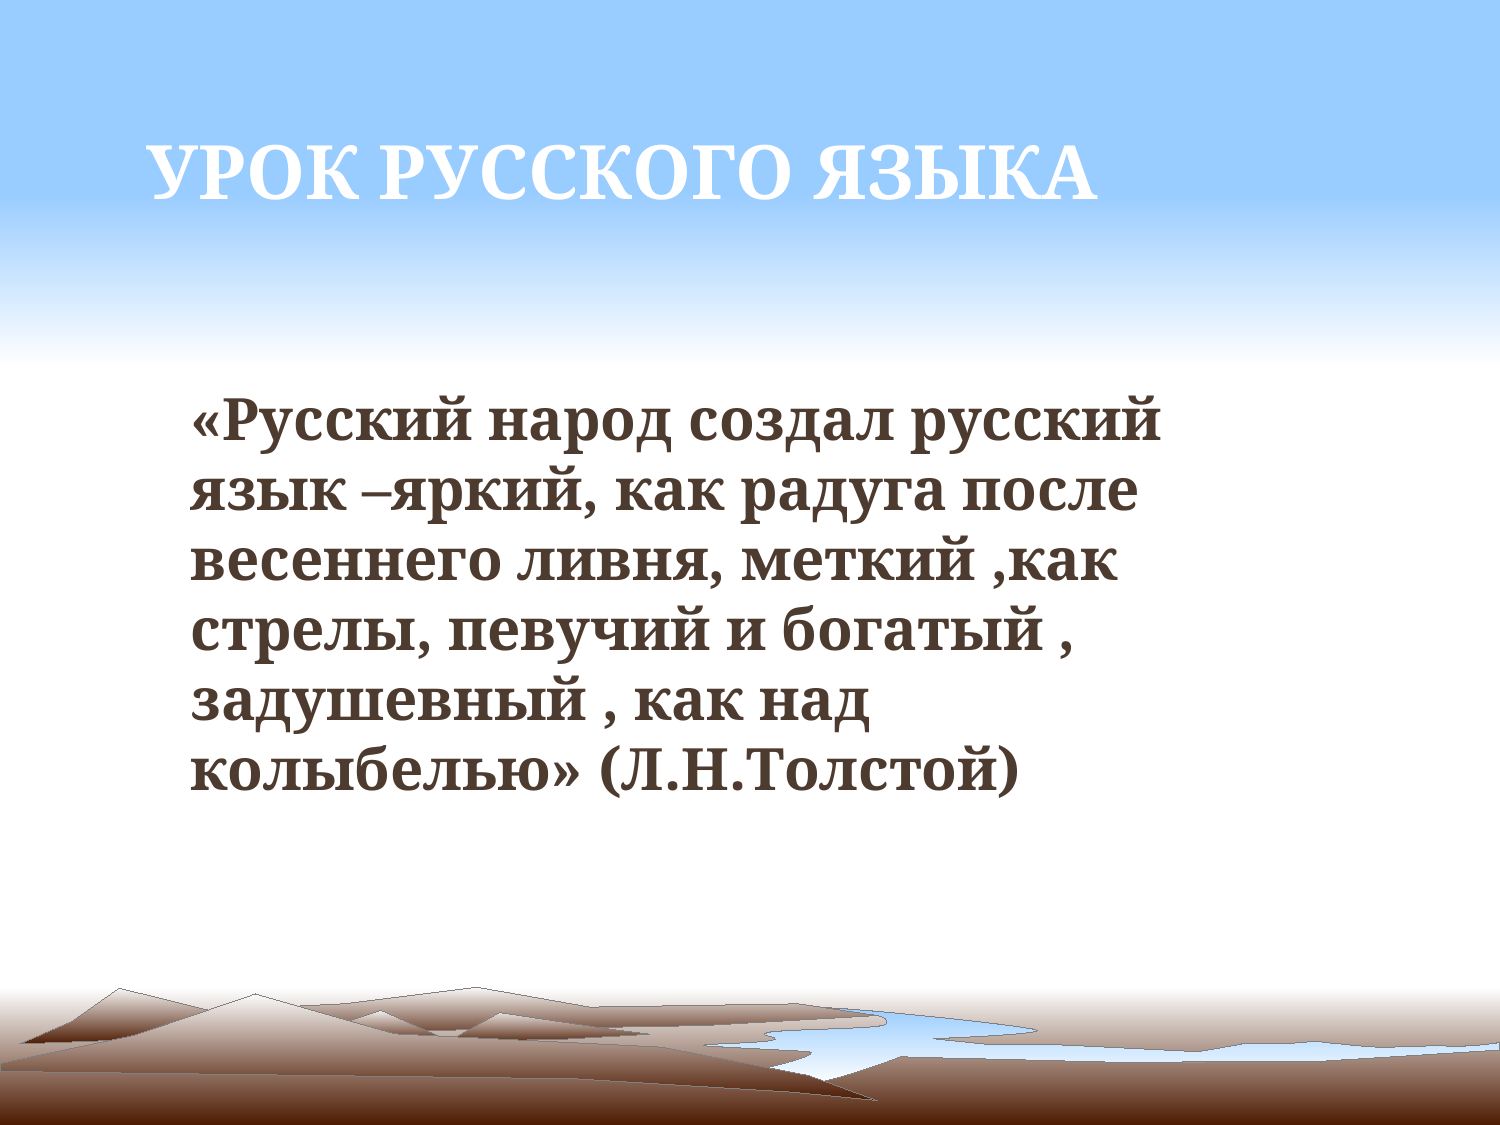

# УРОК РУССКОГО ЯЗЫКА
«Русский народ создал русский язык –яркий, как радуга после весеннего ливня, меткий ,как стрелы, певучий и богатый , задушевный , как над колыбелью» (Л.Н.Толстой)